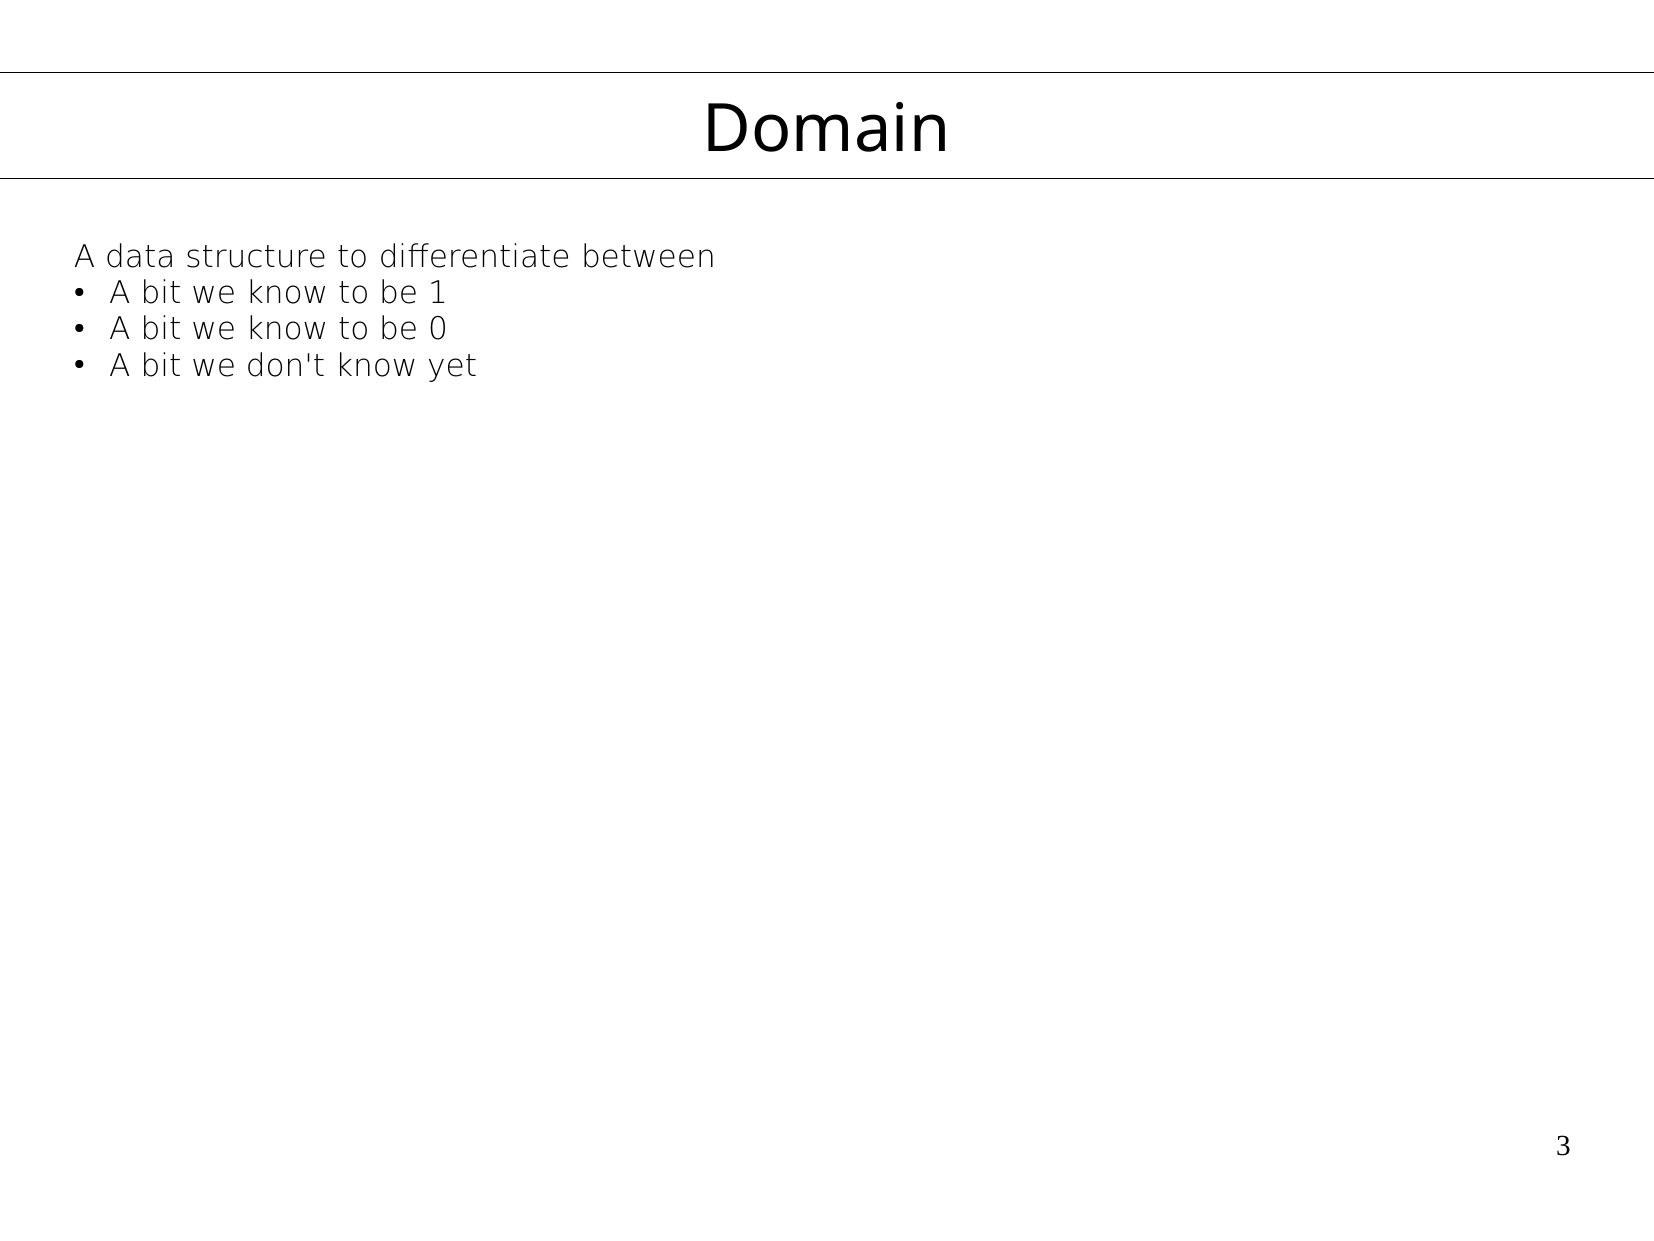

So the problems we will be confronted with are simple, there are some bitvectors constraints on some uninstanciated bitvector variables and we want to find an assignment that satisfies the constraint, if any.
So along the way, at any given time, some bits might be assigned to 1, others to 0 and others will still be unassigned, so right away we know we need more than just one bit of information for each bit. But we shouldn't need a lot more.
Domain
A data structure to differentiate between
A bit we know to be 1
A bit we know to be 0
A bit we don't know yet
3